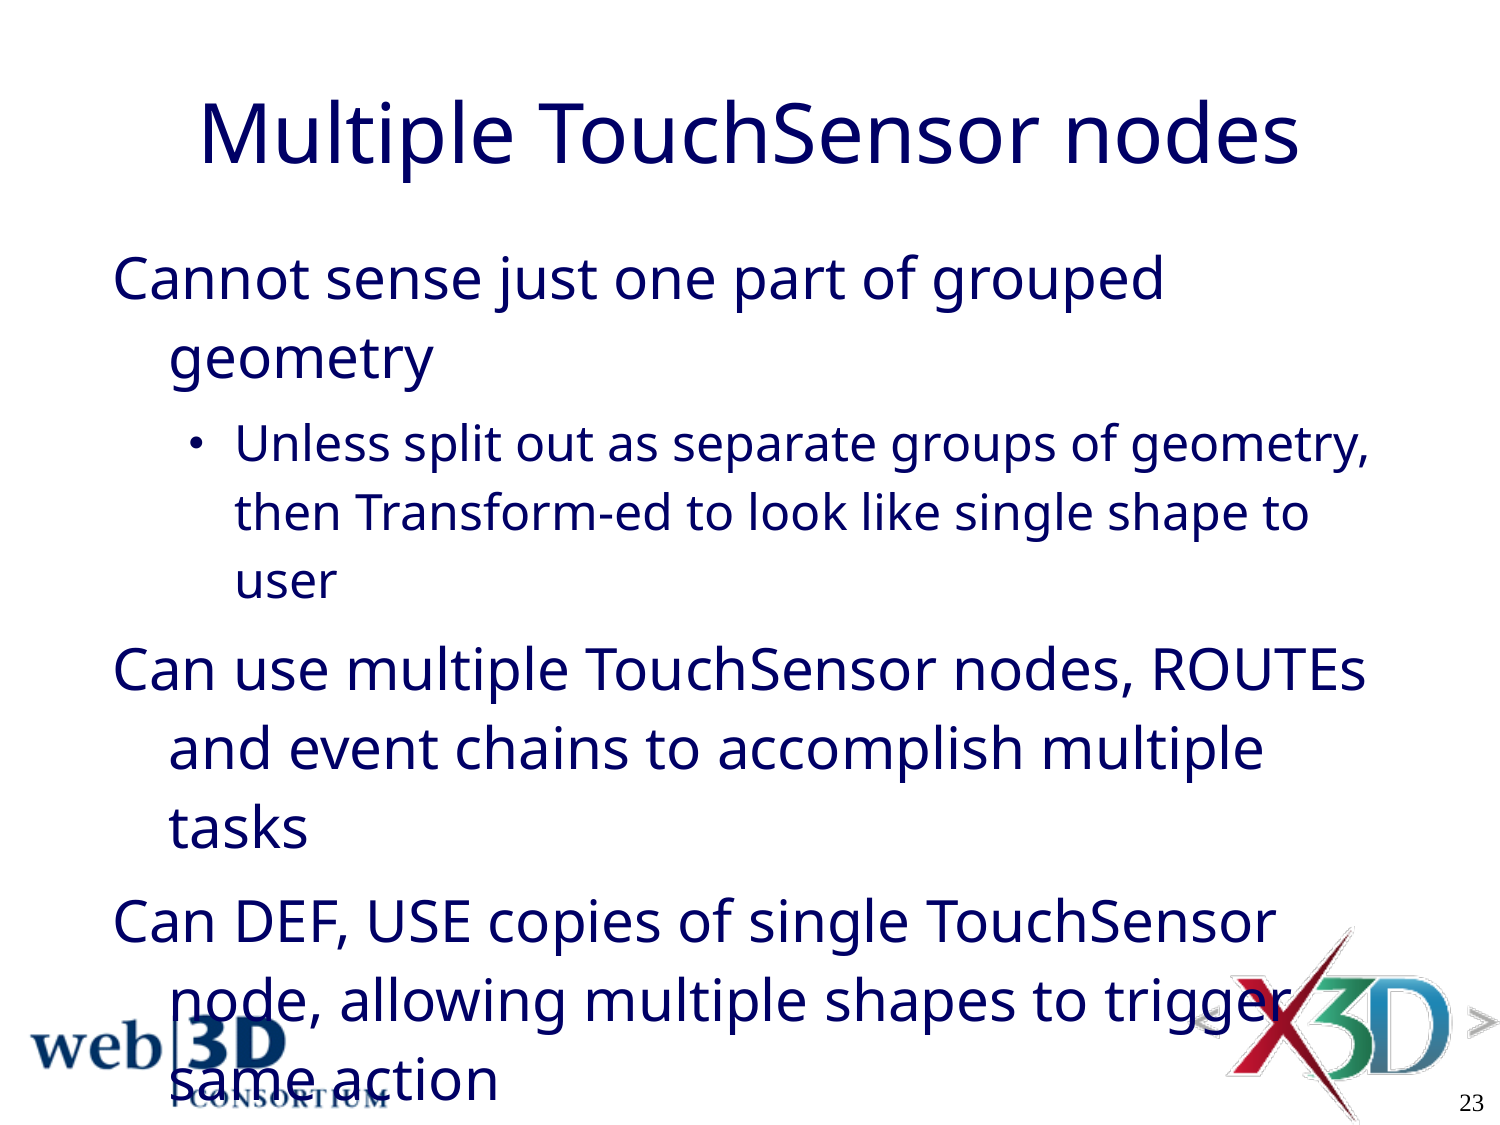

# Multiple TouchSensor nodes
Cannot sense just one part of grouped geometry
Unless split out as separate groups of geometry, then Transform-ed to look like single shape to user
Can use multiple TouchSensor nodes, ROUTEs and event chains to accomplish multiple tasks
Can DEF, USE copies of single TouchSensor node, allowing multiple shapes to trigger same action
If multiple TouchSensor nodes at same level or above a given piece of geometry, nearest wins
If tied at same distance, both activated at once